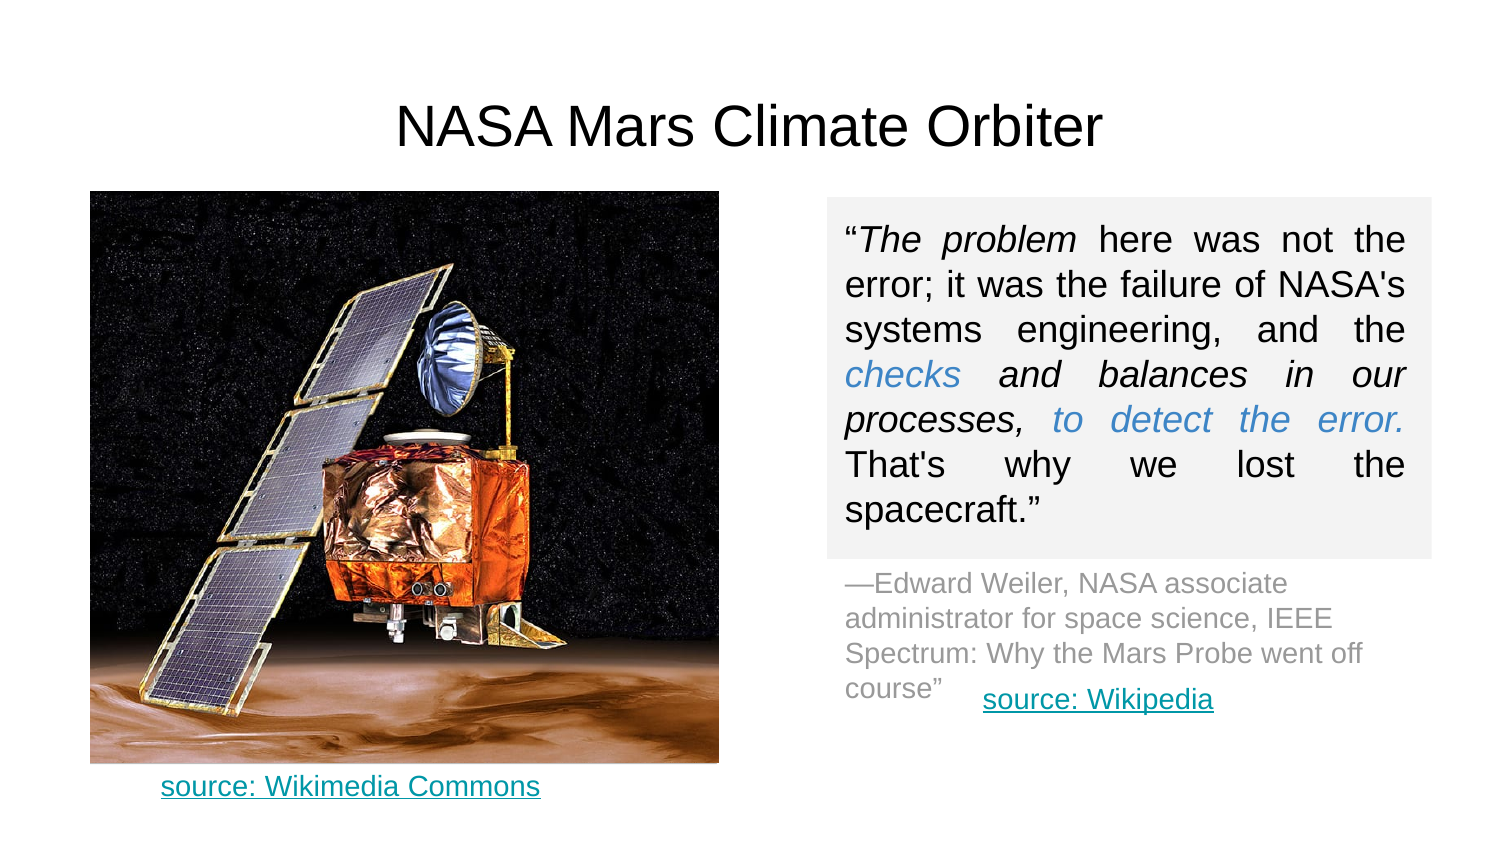

# NASA Mars Climate Orbiter
“The problem here was not the error; it was the failure of NASA's systems engineering, and the checks and balances in our processes, to detect the error. That's why we lost the spacecraft.”
—Edward Weiler, NASA associate administrator for space science, IEEE Spectrum: Why the Mars Probe went off course”
source: Wikipedia
source: Wikimedia Commons